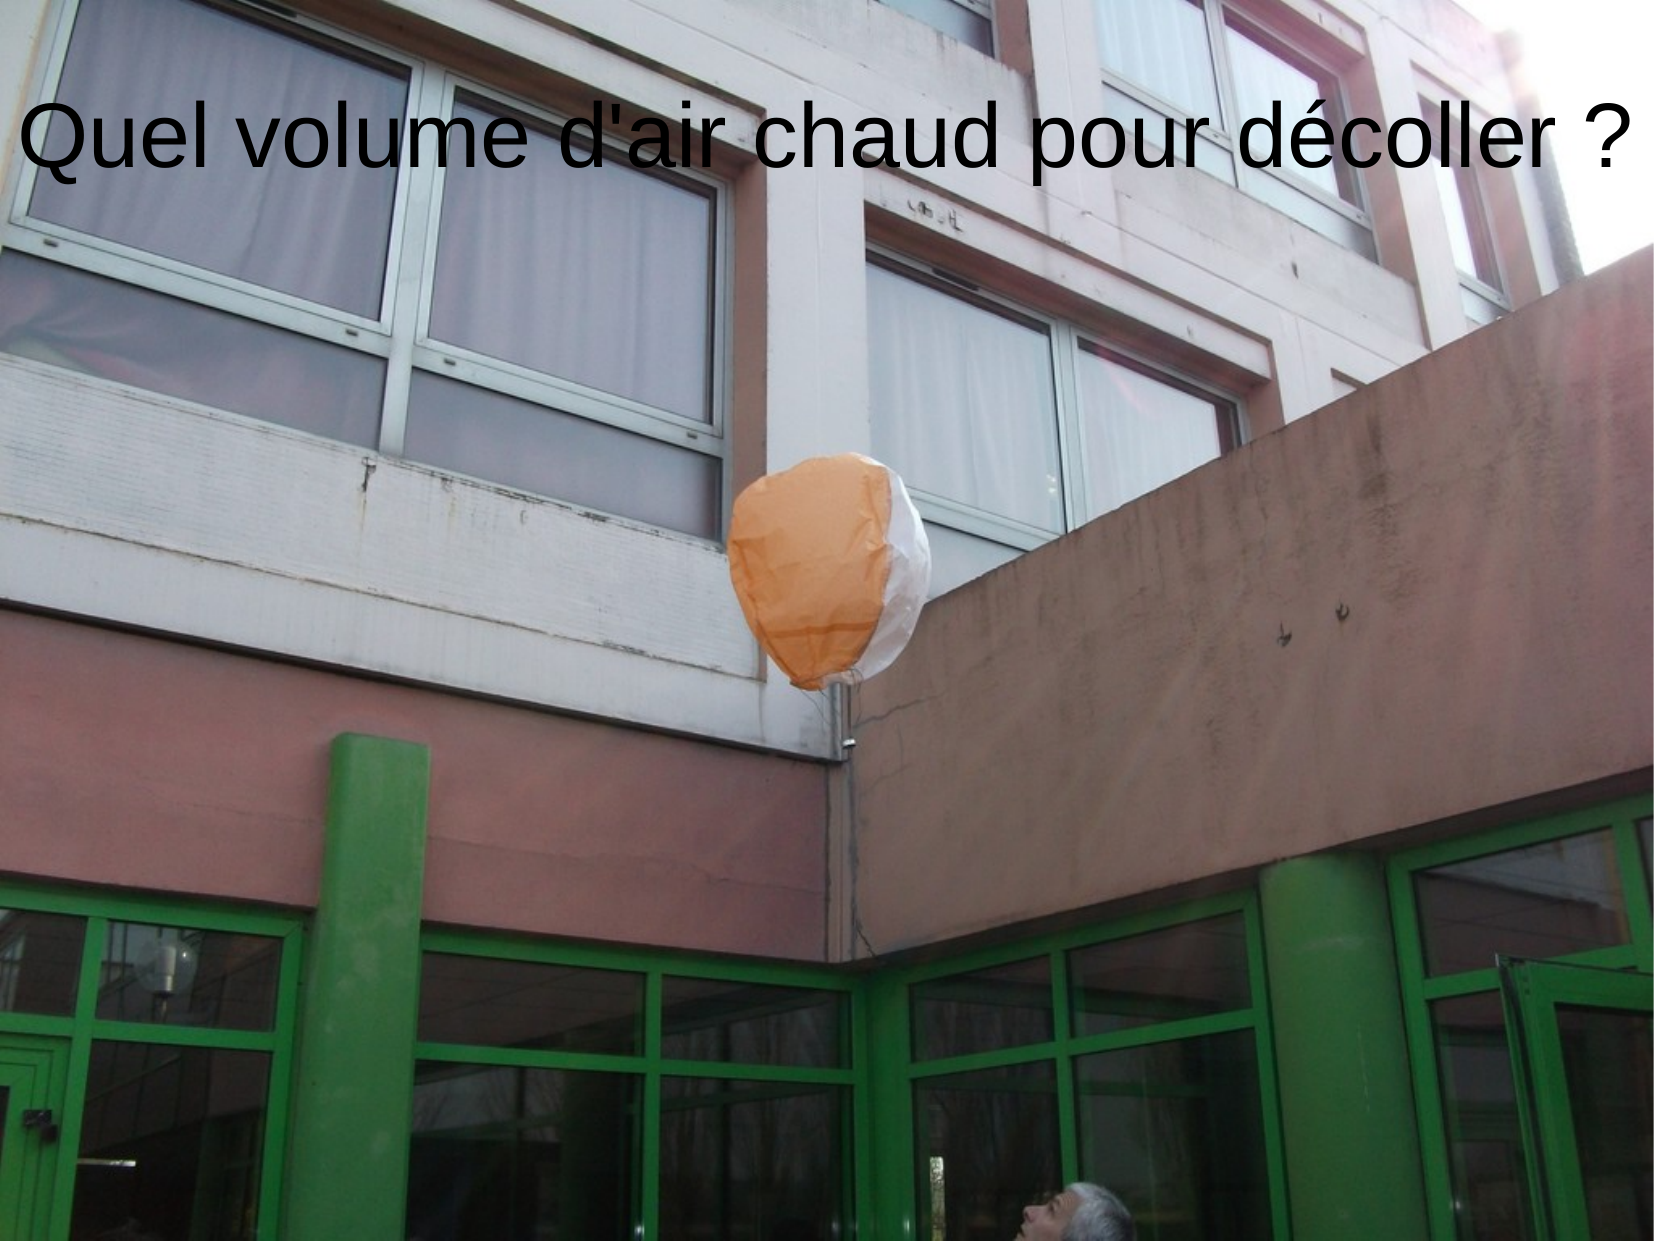

# Quel volume d'air chaud pour décoller ?